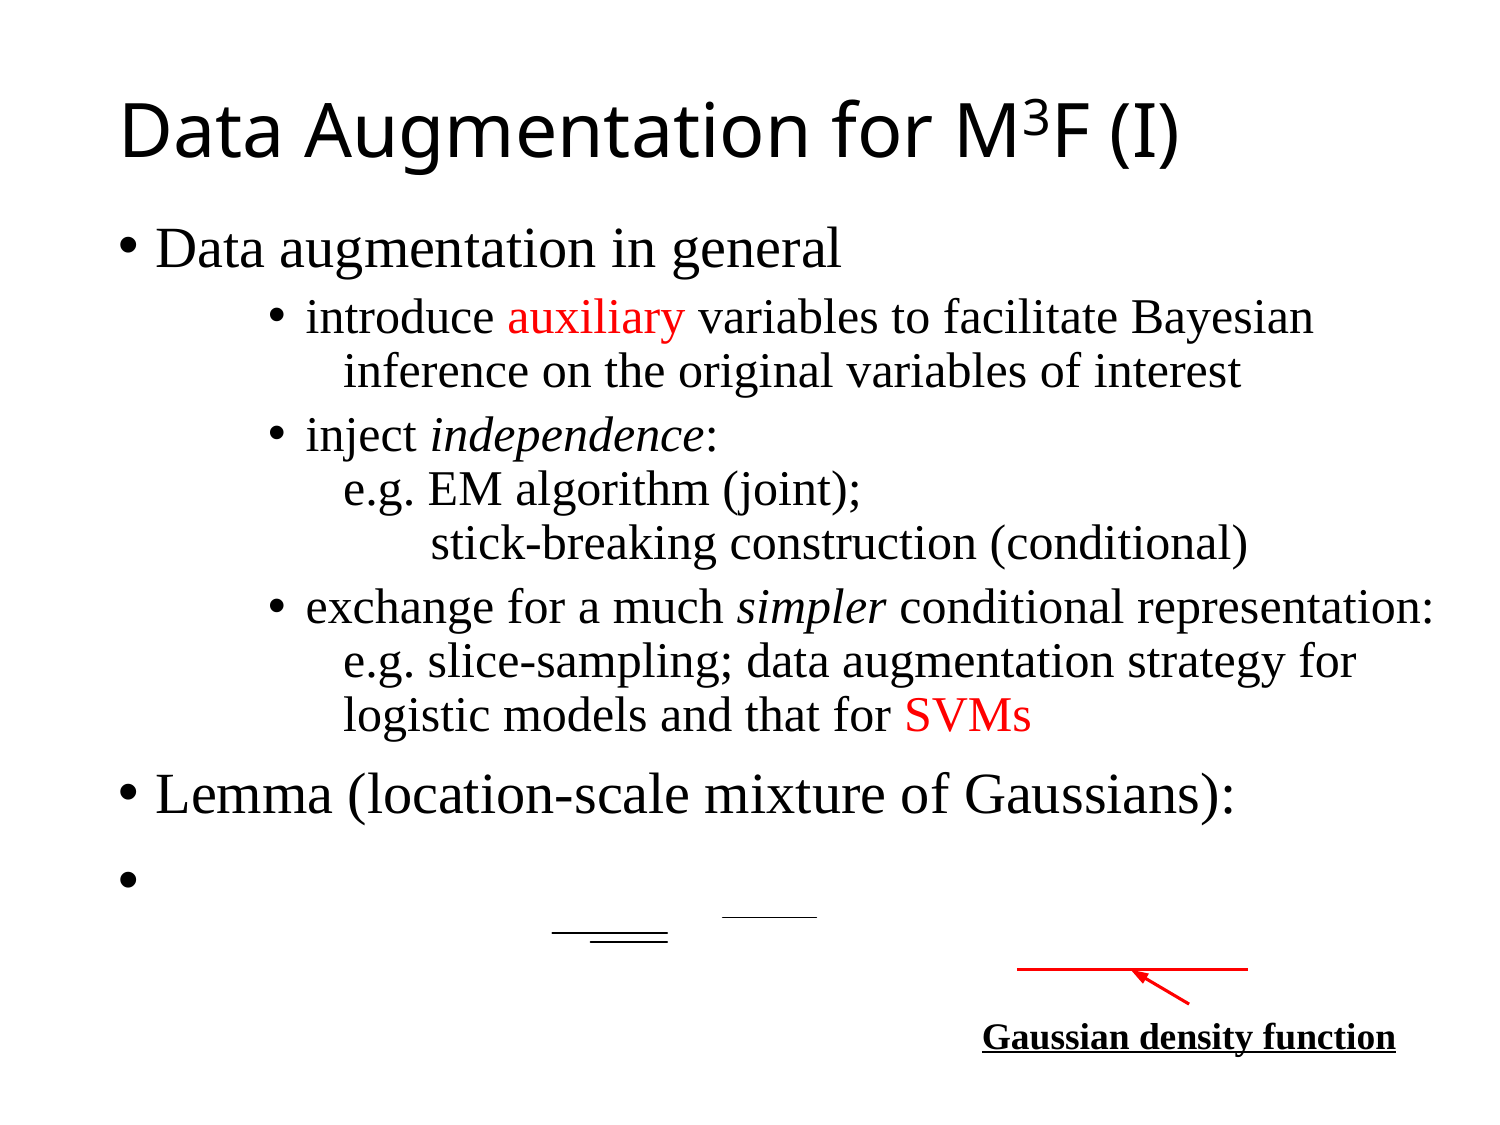

Data Augmentation for M3F (I)
Data augmentation in general
introduce auxiliary variables to facilitate Bayesian inference on the original variables of interest
inject independence:
e.g. EM algorithm (joint);
 stick-breaking construction (conditional)
exchange for a much simpler conditional representation:
e.g. slice-sampling; data augmentation strategy for logistic models and that for SVMs
Lemma (location-scale mixture of Gaussians):
Gaussian density function